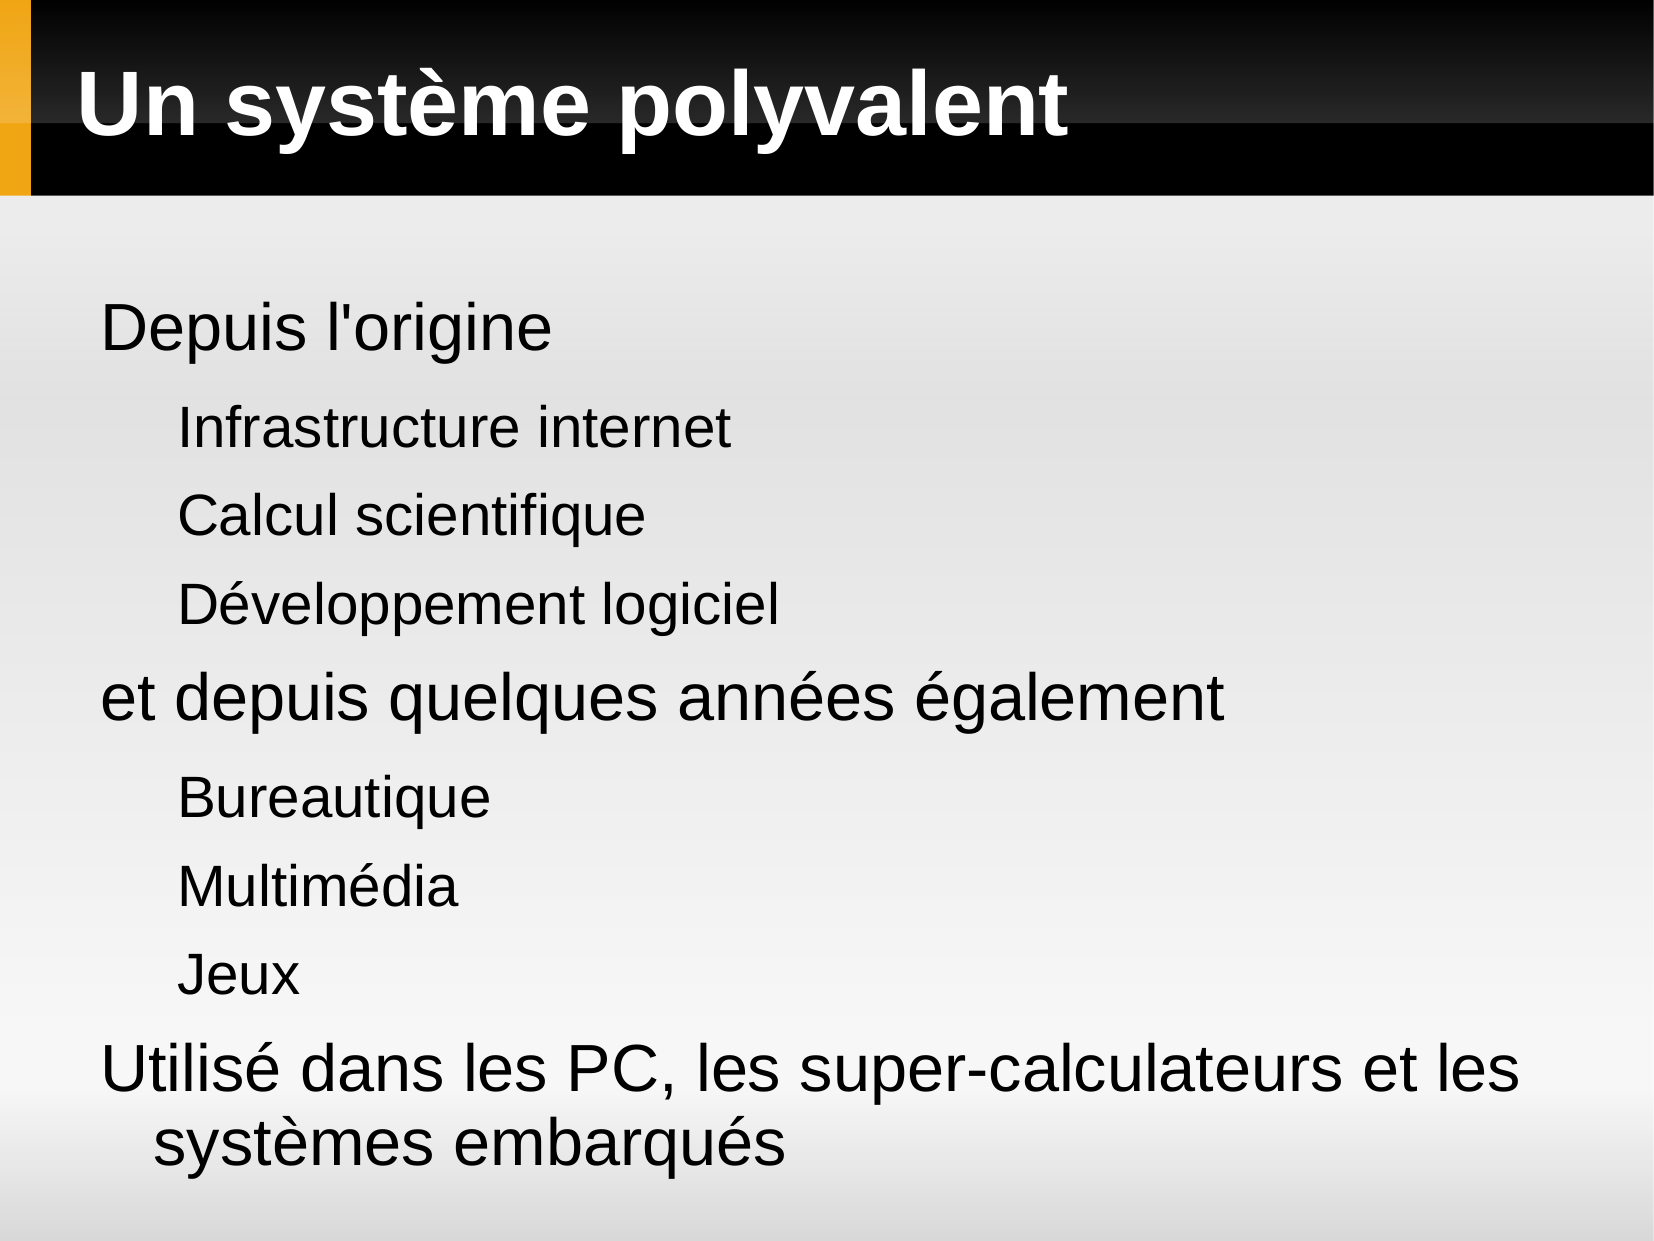

# Un système polyvalent
Depuis l'origine
Infrastructure internet
Calcul scientifique
Développement logiciel
et depuis quelques années également
Bureautique
Multimédia
Jeux
Utilisé dans les PC, les super-calculateurs et les systèmes embarqués